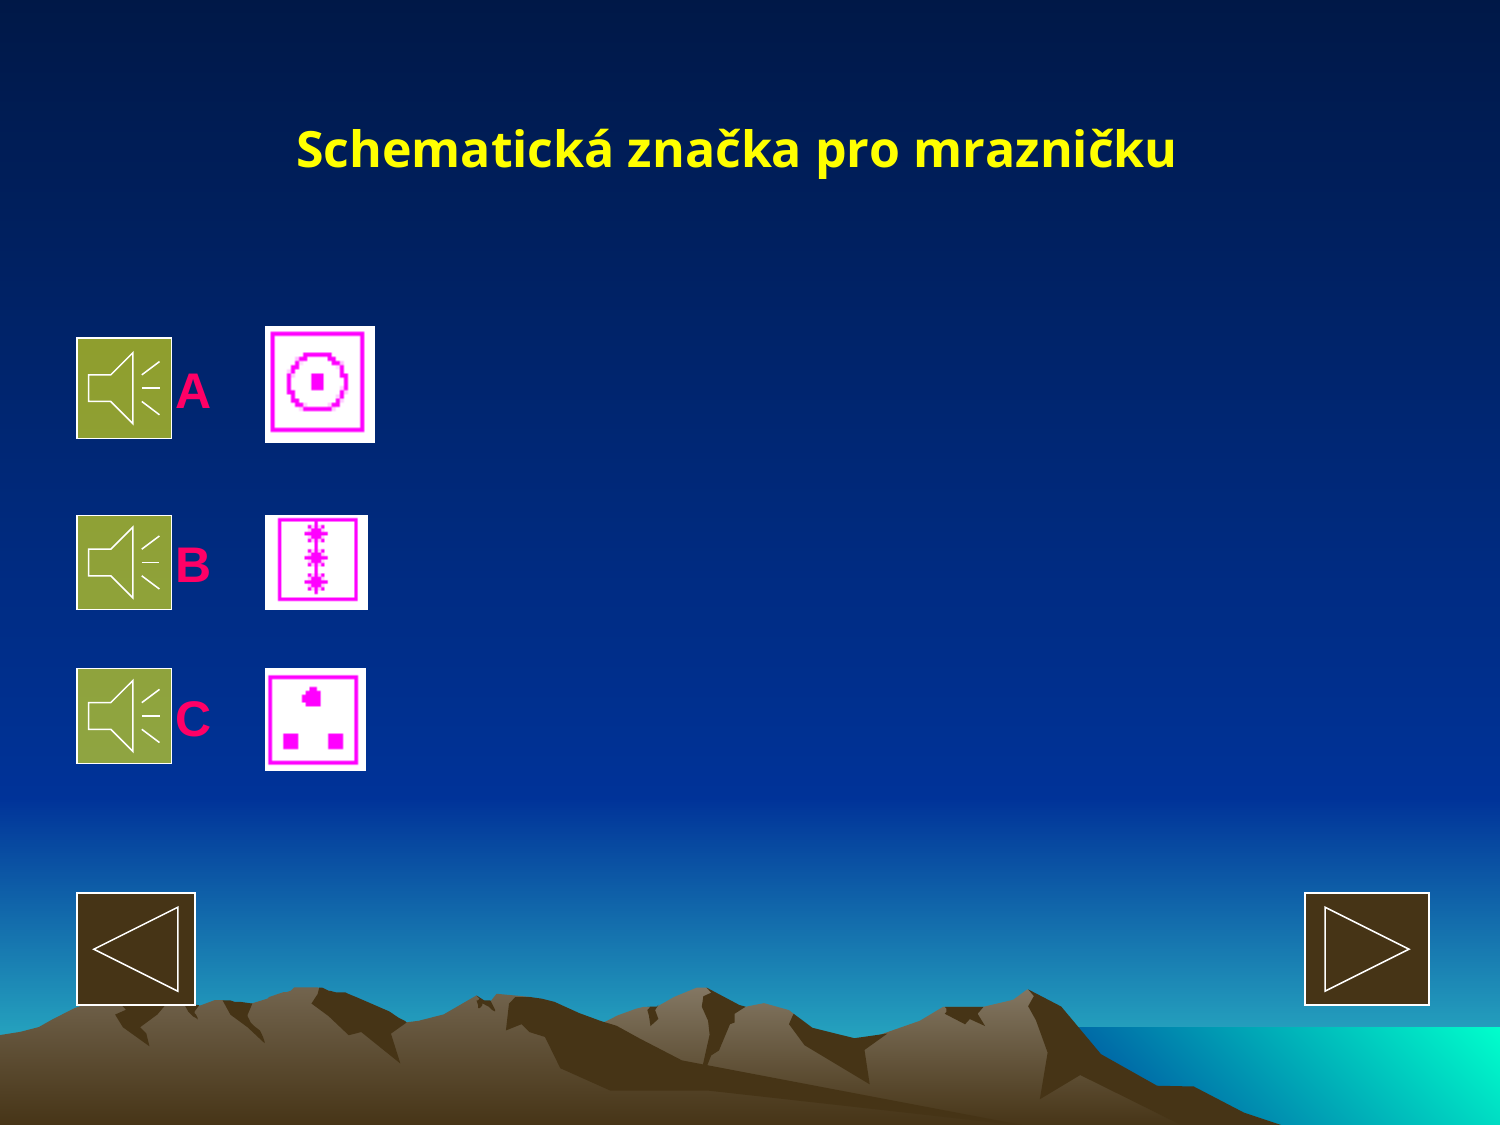

# Schematická značka pro mrazničku
 A
 B
 C